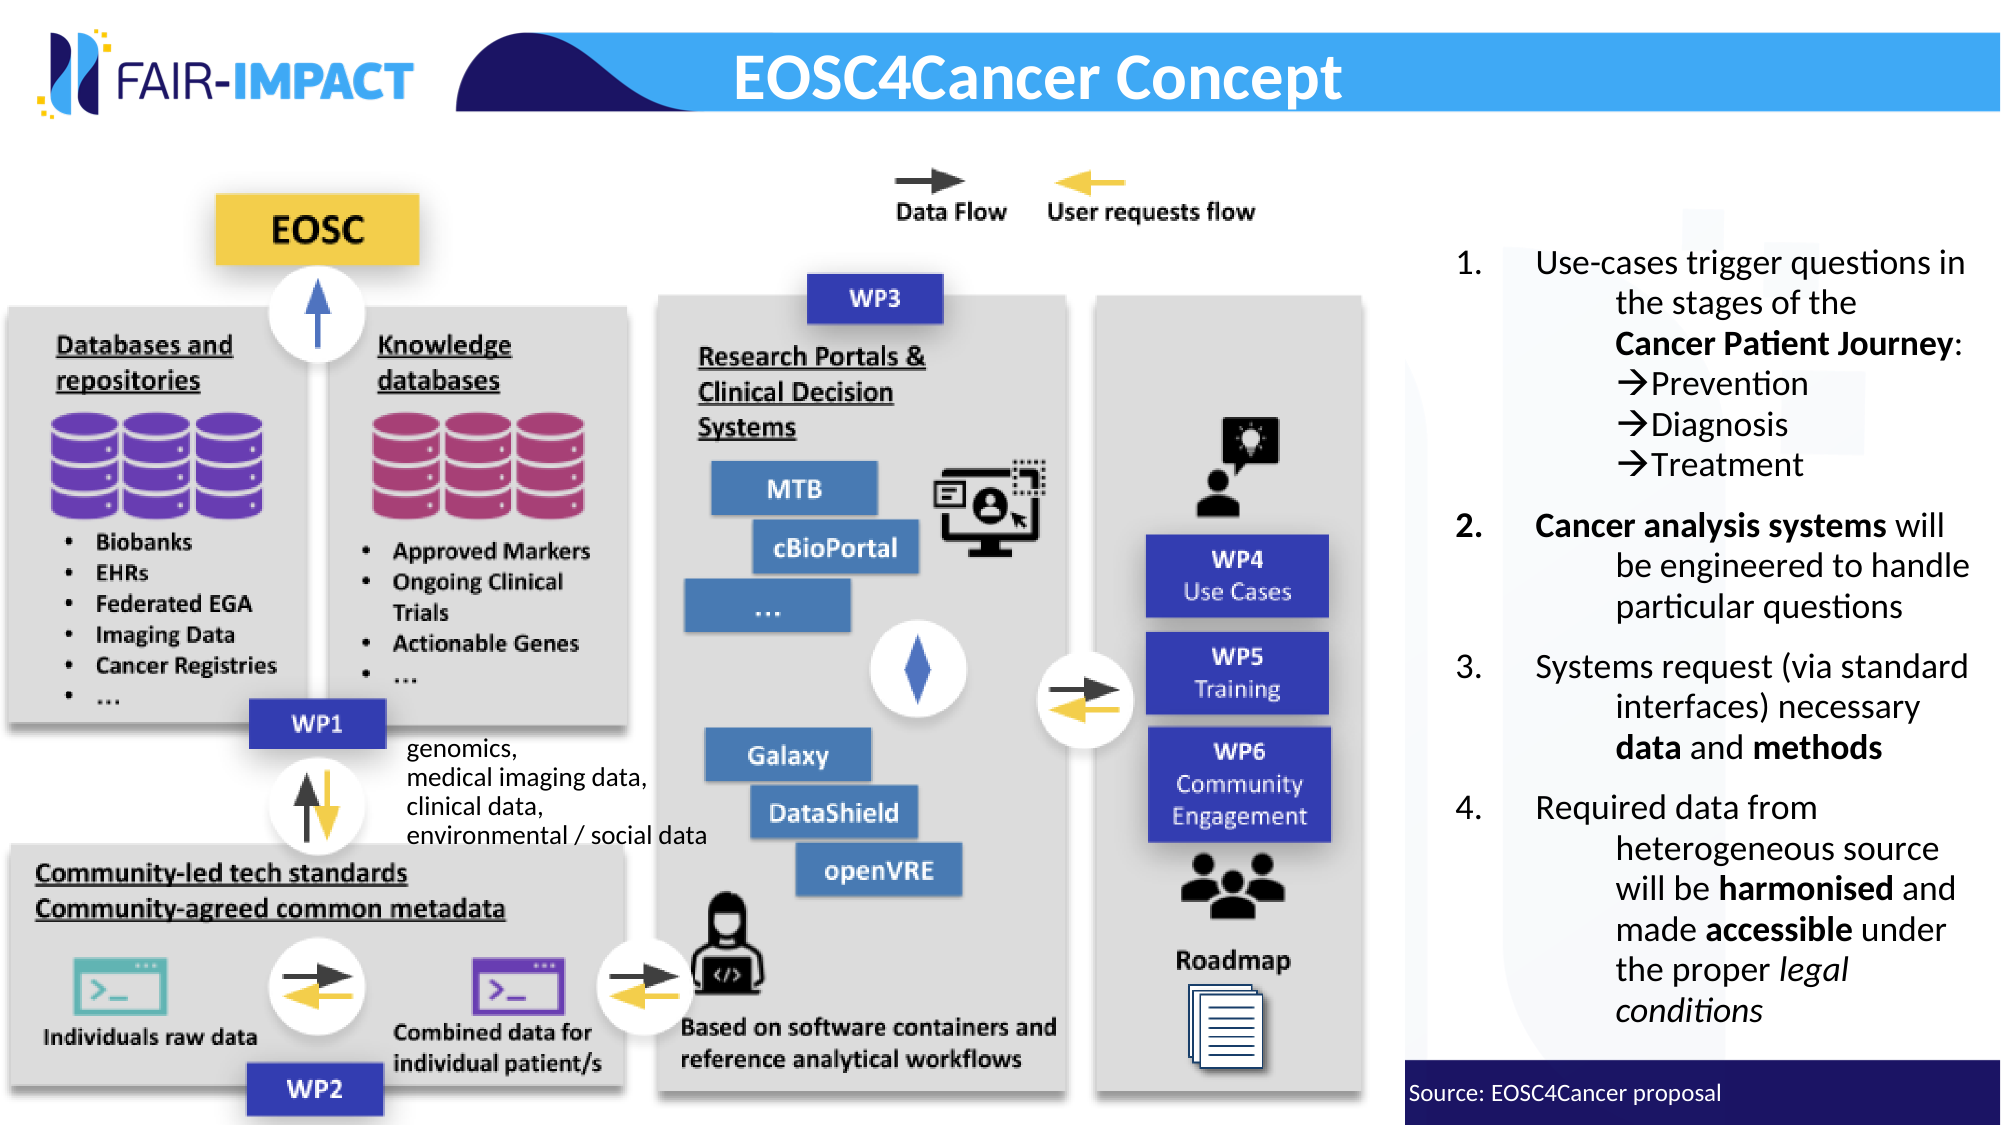

# EOSC4Cancer Concept
Use-cases trigger questions in the stages of the
Cancer Patient Journey:
Prevention
Diagnosis
Treatment
Cancer analysis systems will be engineered to handle particular questions
Systems request (via standard interfaces) necessary data and methods
Required data from heterogeneous source will be harmonised and made accessible under the proper legal conditions
genomics,
medical imaging data,
clinical data,
environmental / social data
Source: EOSC4Cancer proposal